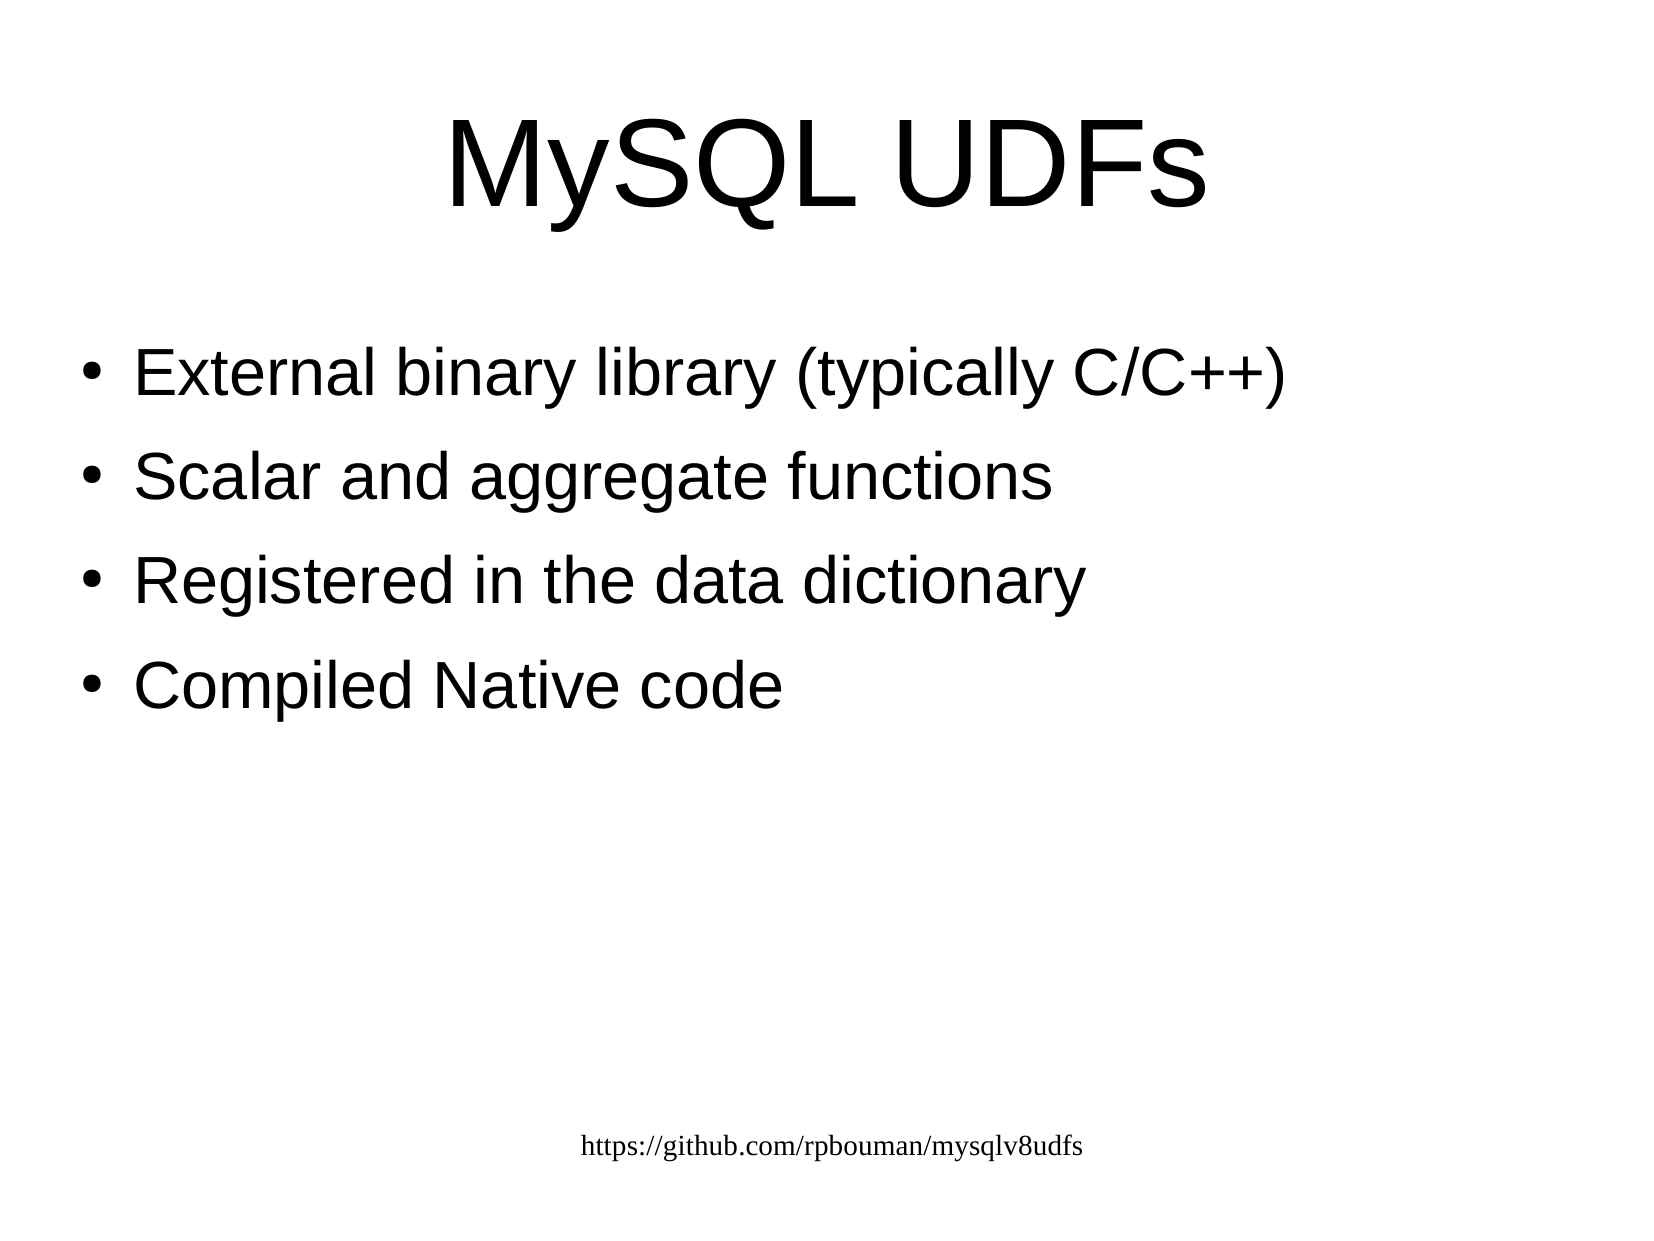

# MySQL UDFs
External binary library (typically C/C++)
Scalar and aggregate functions
Registered in the data dictionary
Compiled Native code